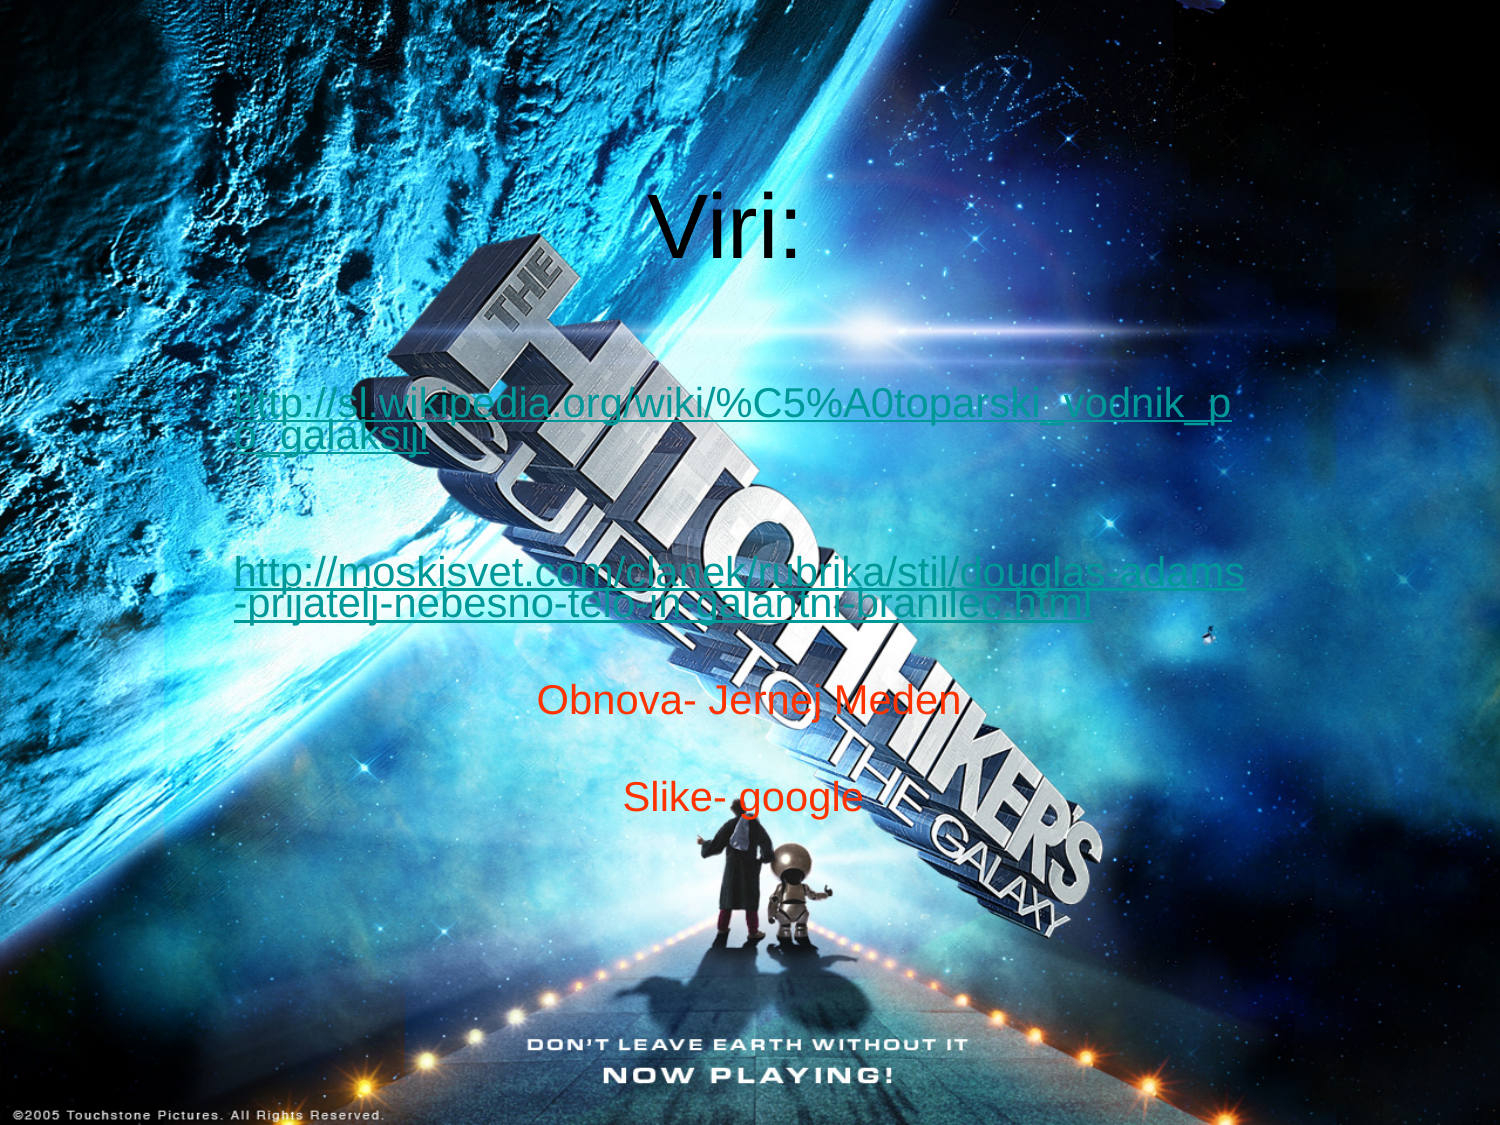

# Viri:
 http://sl.wikipedia.org/wiki/%C5%A0toparski_vodnik_po_galaksiji
 http://moskisvet.com/clanek/rubrika/stil/douglas-adams-prijatelj-nebesno-telo-in-galantni-branilec.html
 Obnova- Jernej Meden
Slike- google